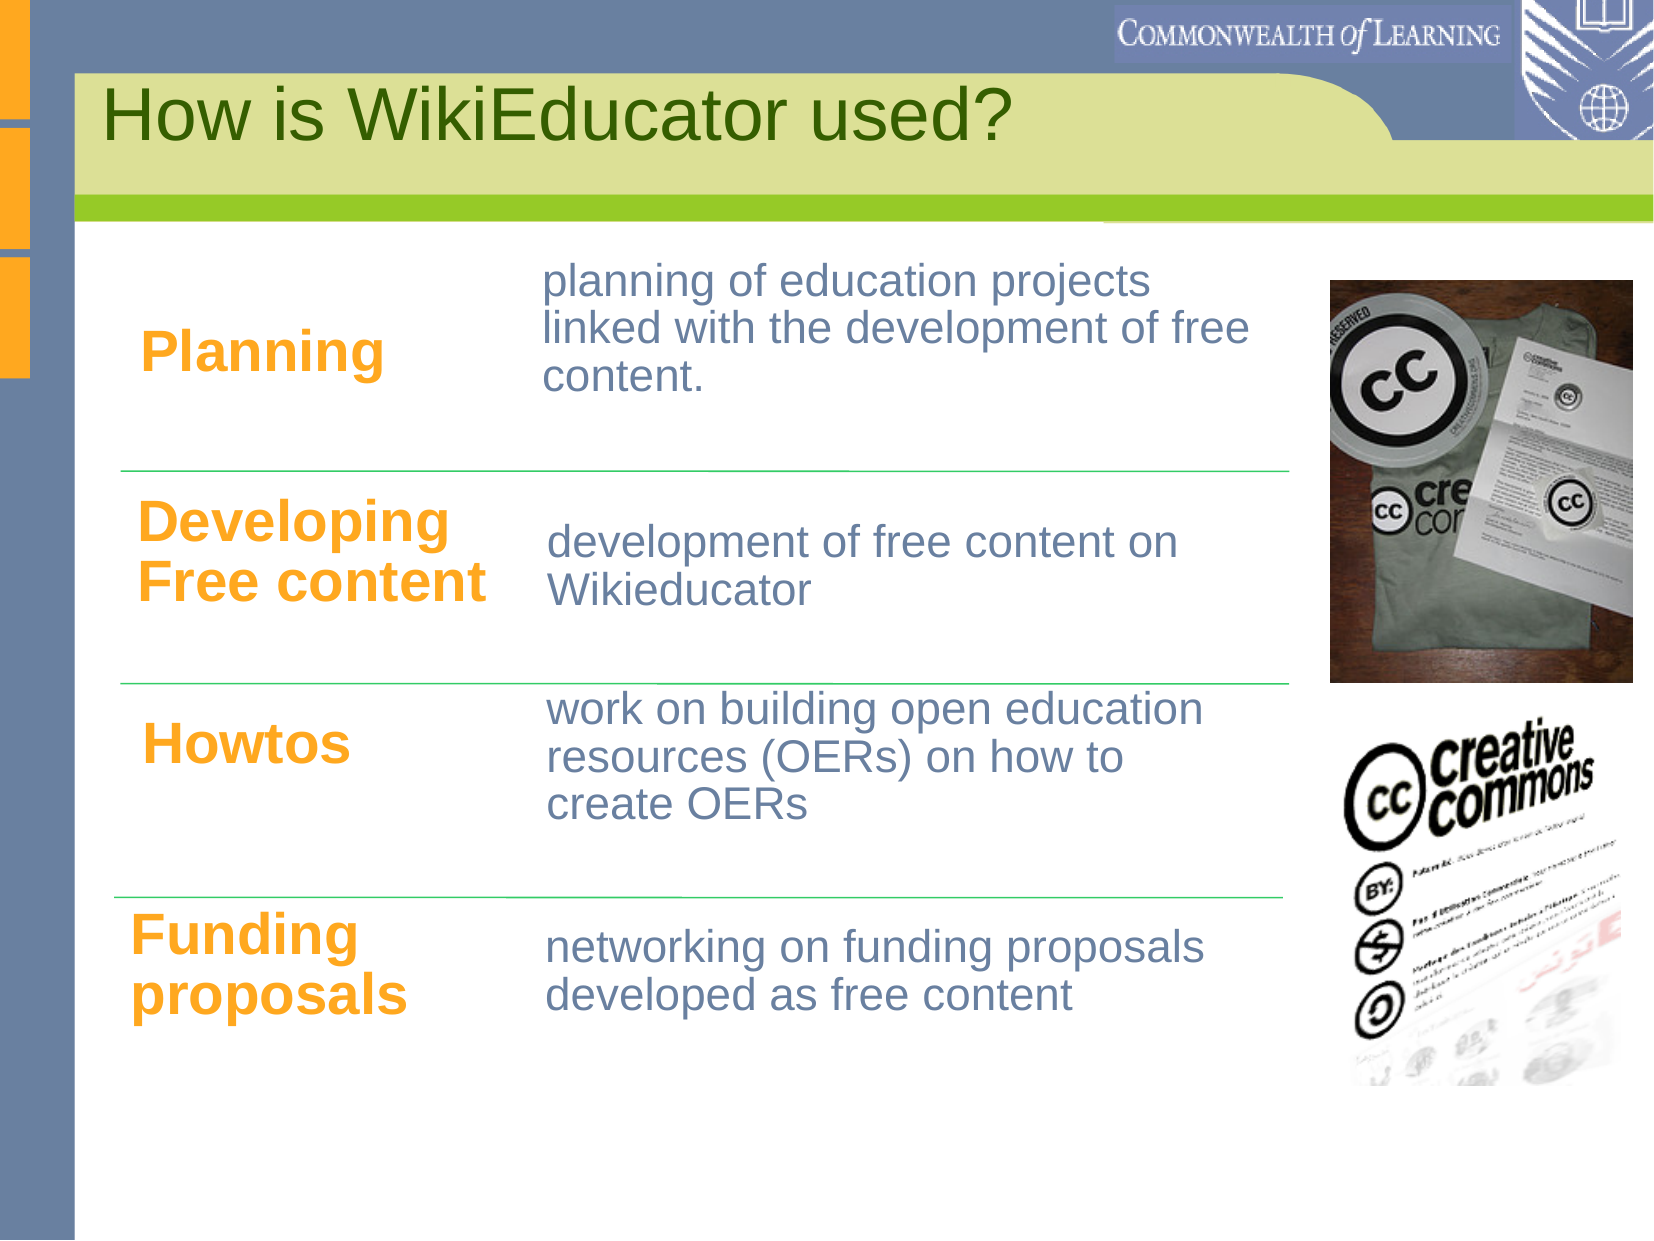

How is WikiEducator used?
planning of education projects linked with the development of free content.
Planning
Developing Free content
development of free content on Wikieducator
work on building open education resources (OERs) on how to create OERs
Howtos
Funding proposals
networking on funding proposals developed as free content